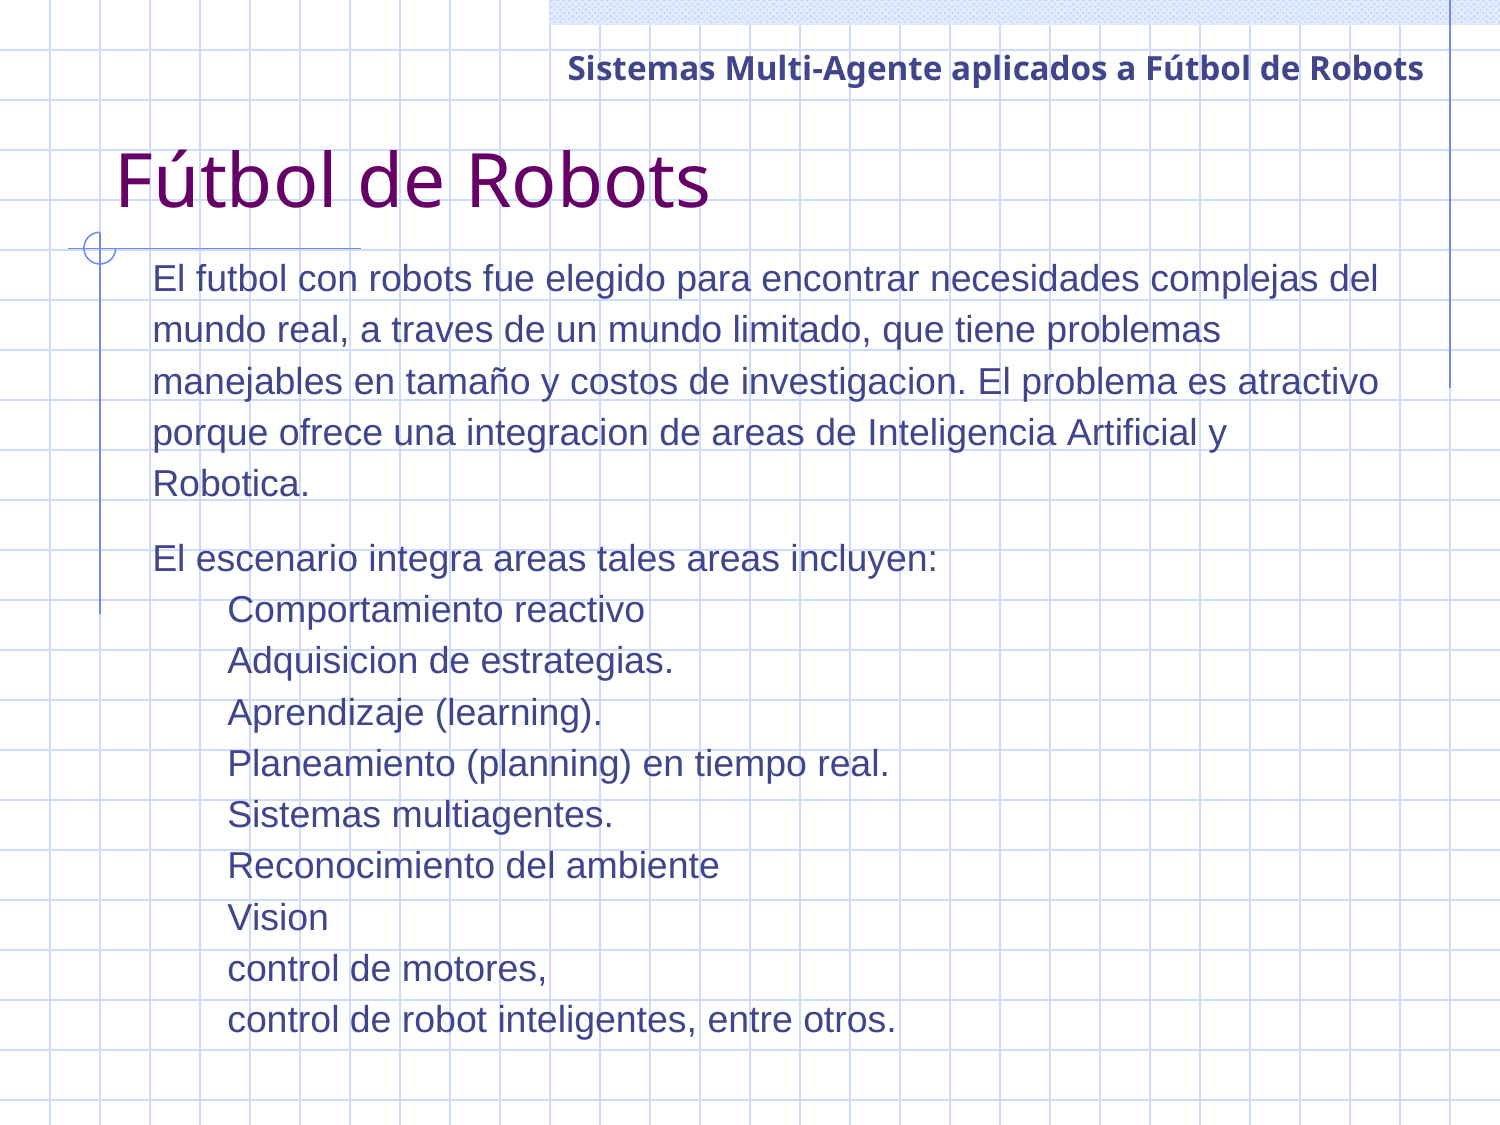

Sistemas Multi-Agente aplicados a Fútbol de Robots
# Fútbol de Robots
El futbol con robots fue elegido para encontrar necesidades complejas del
mundo real, a traves de un mundo limitado, que tiene problemas
manejables en tamaño y costos de investigacion. El problema es atractivo
porque ofrece una integracion de areas de Inteligencia Artificial y
Robotica.
El escenario integra areas tales areas incluyen:
Comportamiento reactivo
Adquisicion de estrategias.
Aprendizaje (learning).
Planeamiento (planning) en tiempo real.
Sistemas multiagentes.
Reconocimiento del ambiente
Vision
control de motores,
control de robot inteligentes, entre otros.